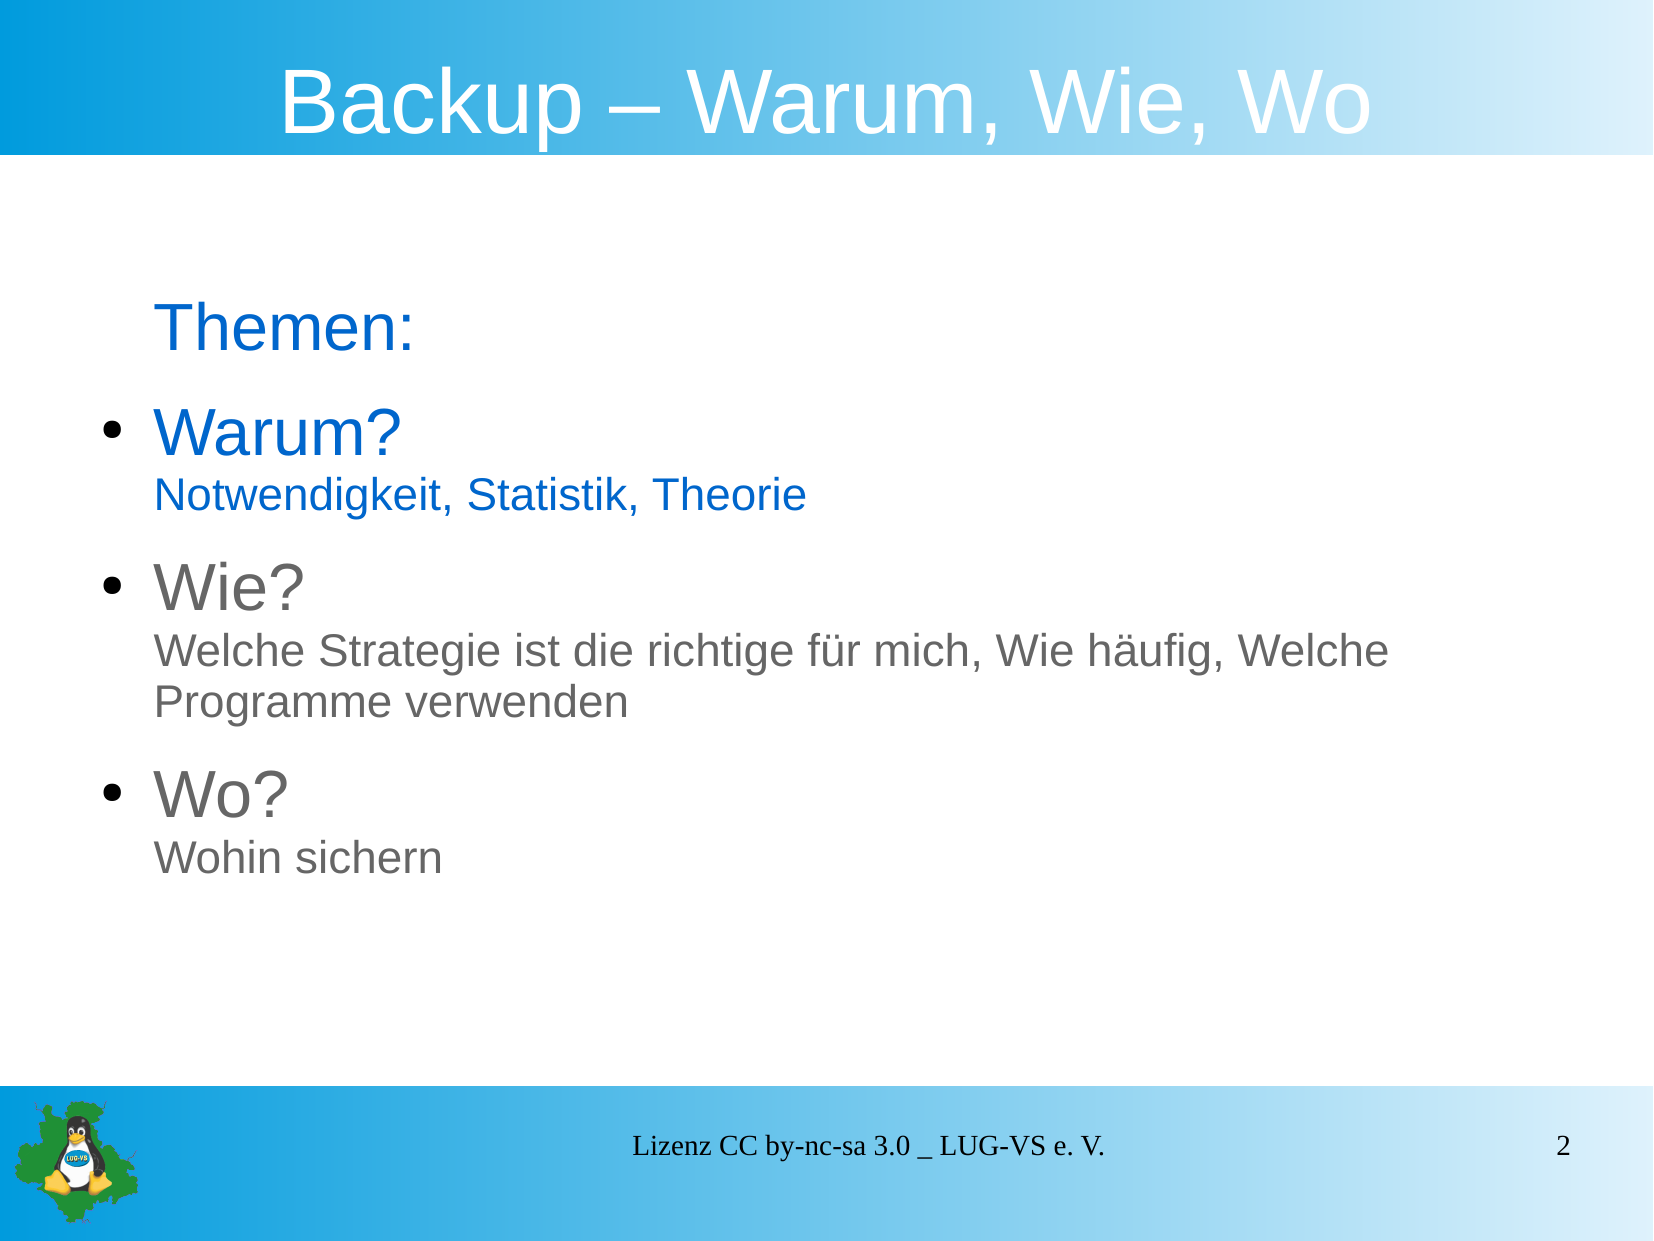

# Backup – Warum, Wie, Wo
Themen:
Warum?
Notwendigkeit, Statistik, Theorie
Wie?
Welche Strategie ist die richtige für mich, Wie häufig, Welche Programme verwenden
Wo?
Wohin sichern